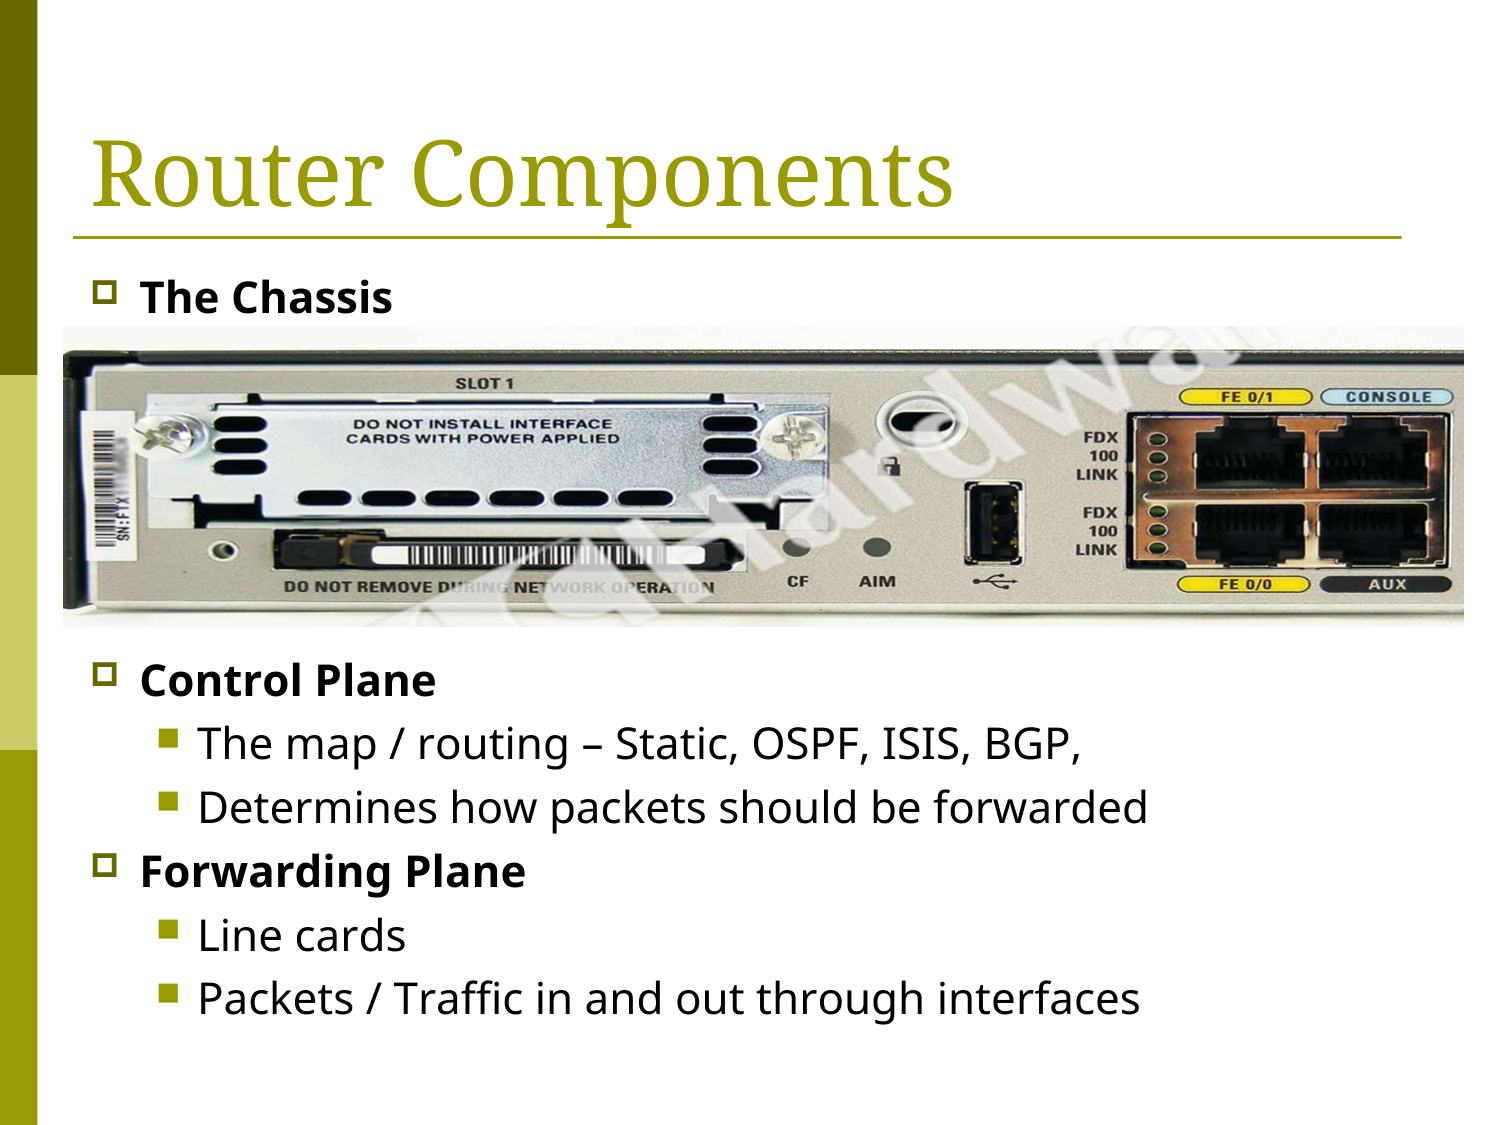

# Router Components
The Chassis
Control Plane
The map / routing – Static, OSPF, ISIS, BGP,
Determines how packets should be forwarded
Forwarding Plane
Line cards
Packets / Traffic in and out through interfaces